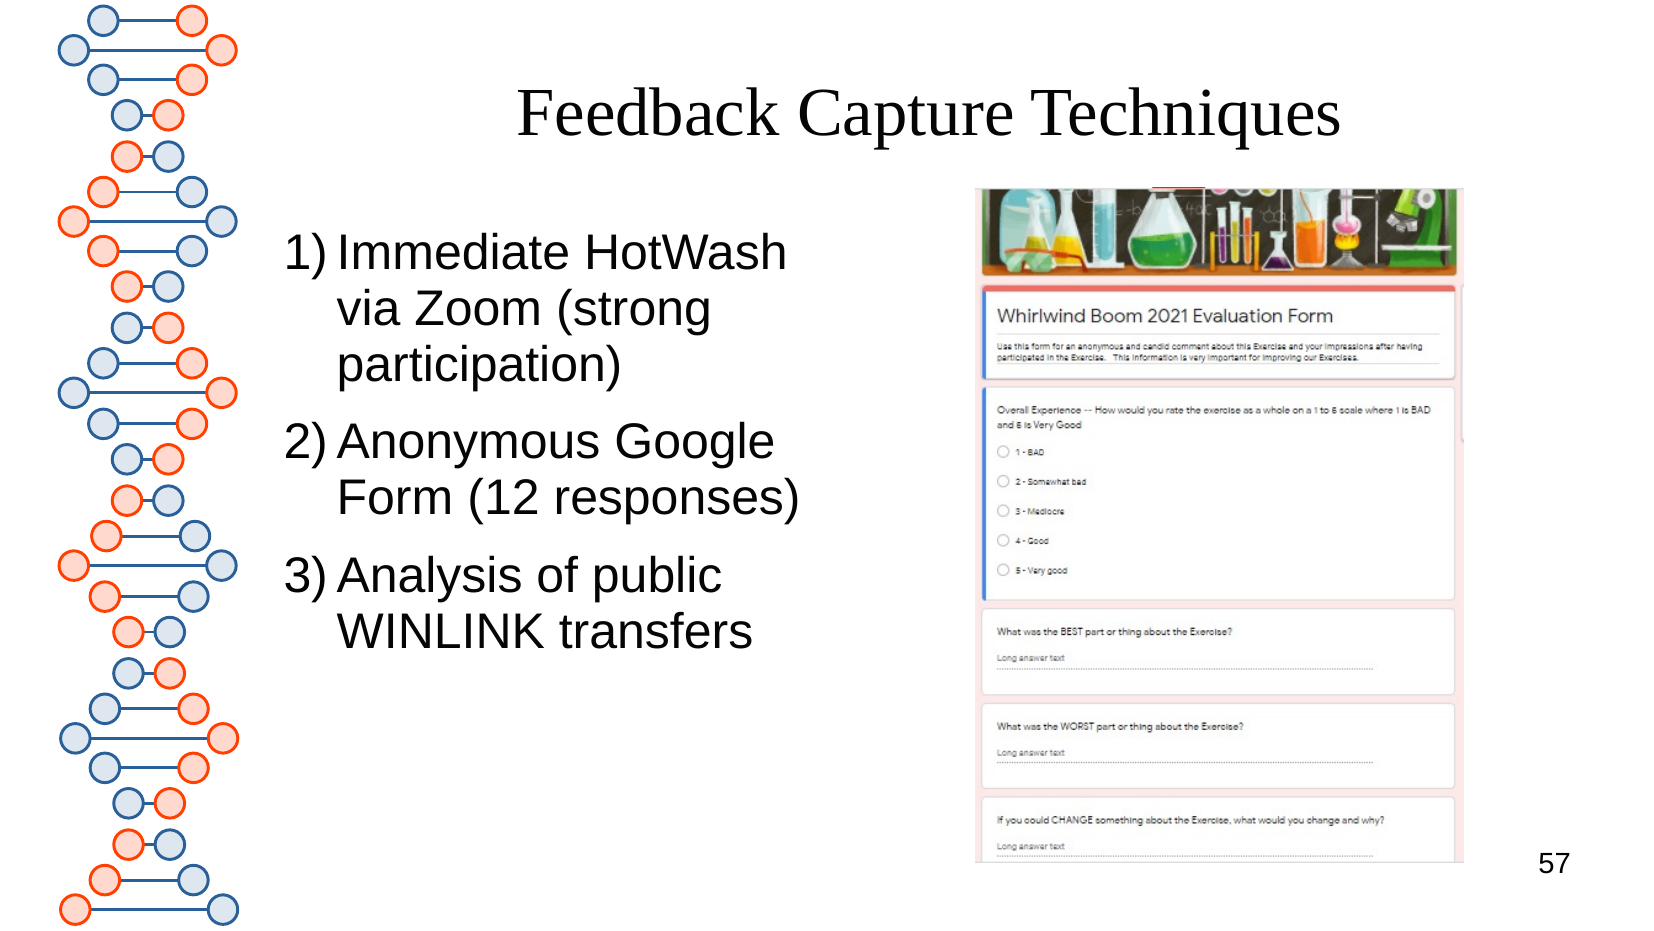

# Feedback Capture Techniques
Immediate HotWash via Zoom (strong participation)
Anonymous Google Form (12 responses)
Analysis of public WINLINK transfers
57